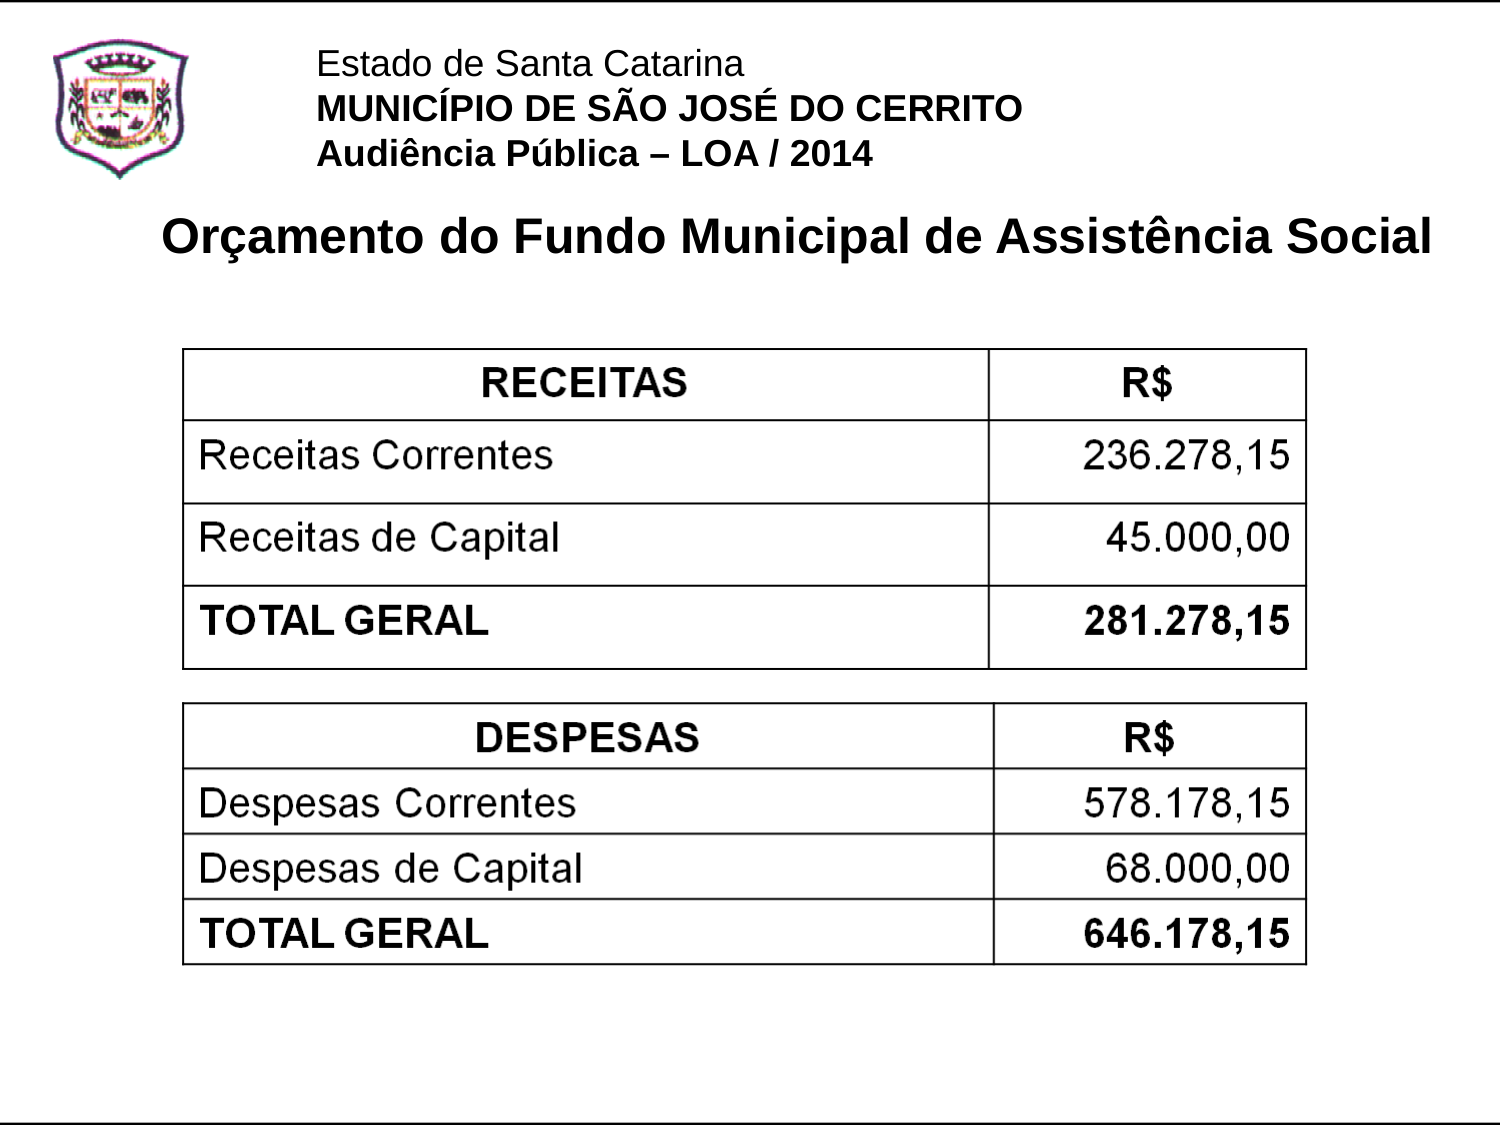

Estado de Santa Catarina
MUNICÍPIO DE SÃO JOSÉ DO CERRITO
Audiência Pública – LOA / 2014
 Orçamento do Fundo Municipal de Assistência Social